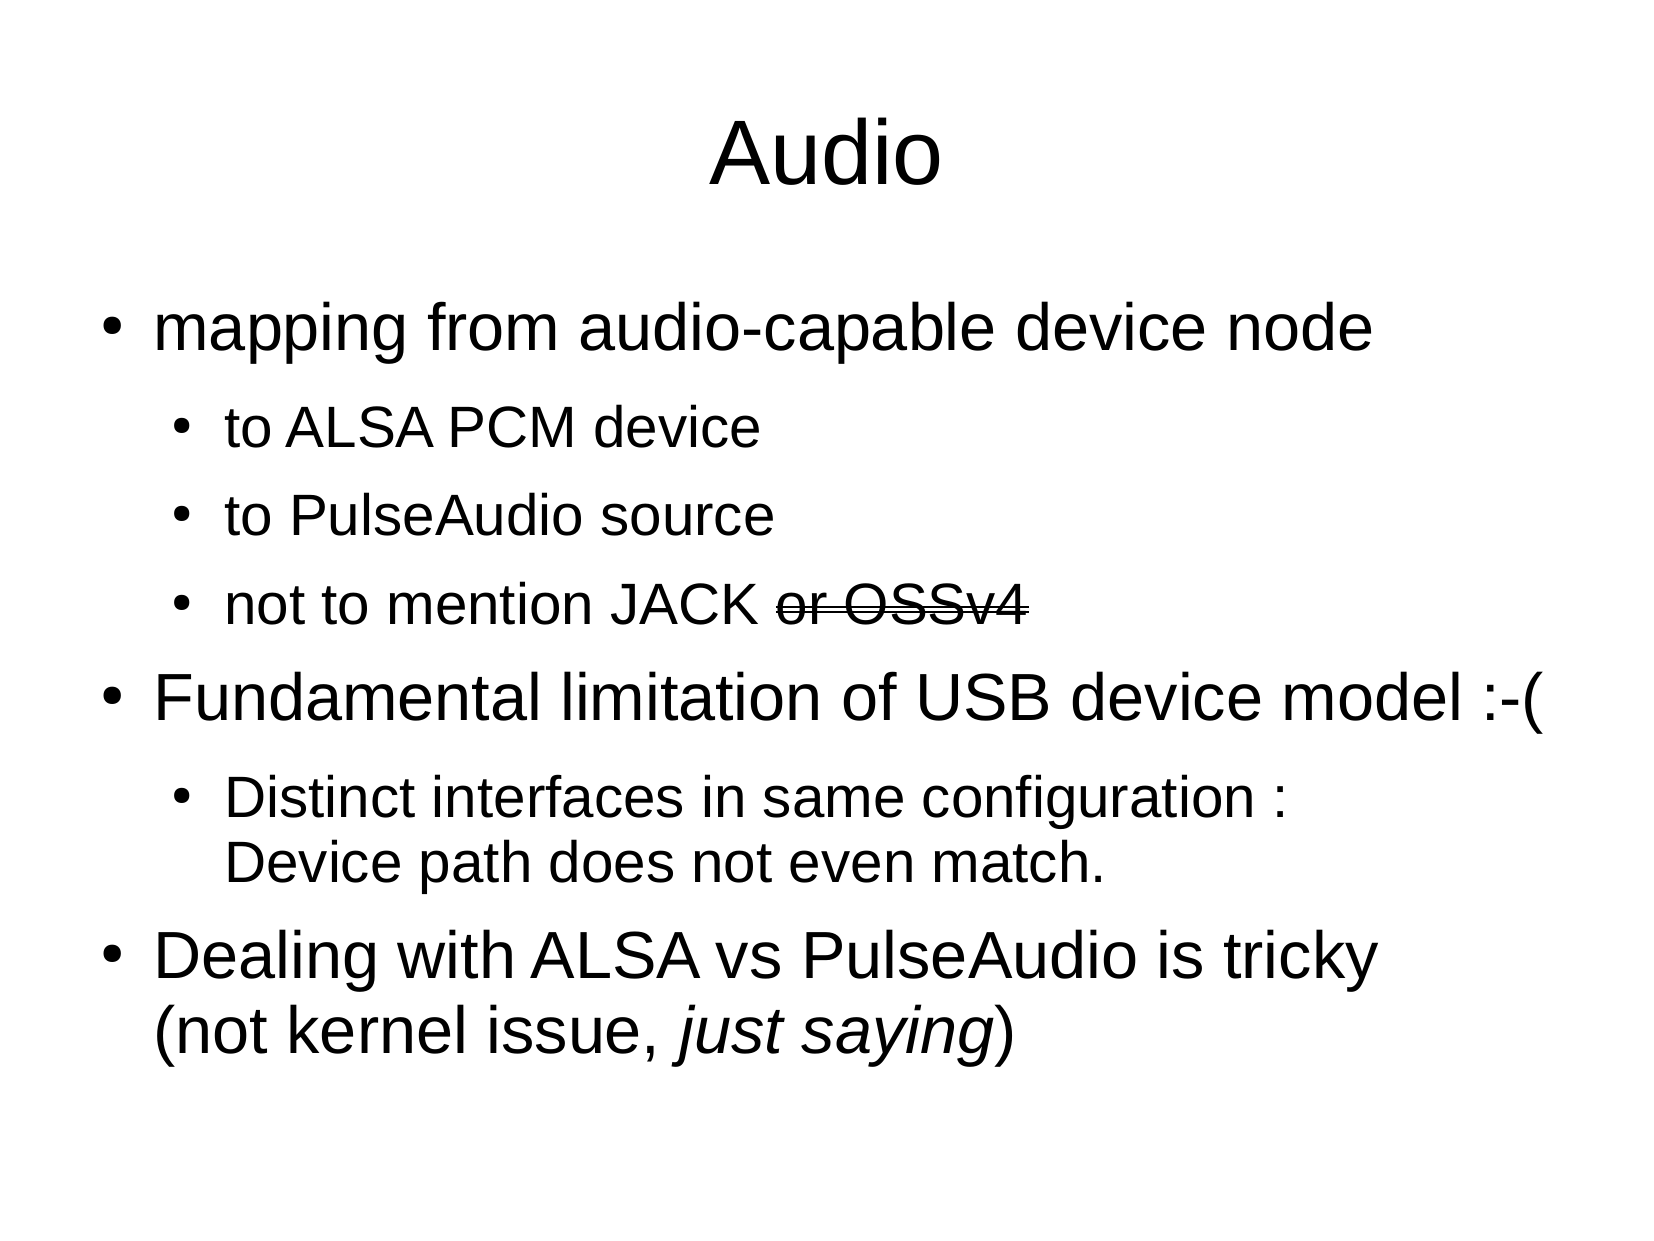

# Audio
mapping from audio-capable device node
to ALSA PCM device
to PulseAudio source
not to mention JACK or OSSv4
Fundamental limitation of USB device model :-(
Distinct interfaces in same configuration :
Device path does not even match.
Dealing with ALSA vs PulseAudio is tricky
(not kernel issue, just saying)